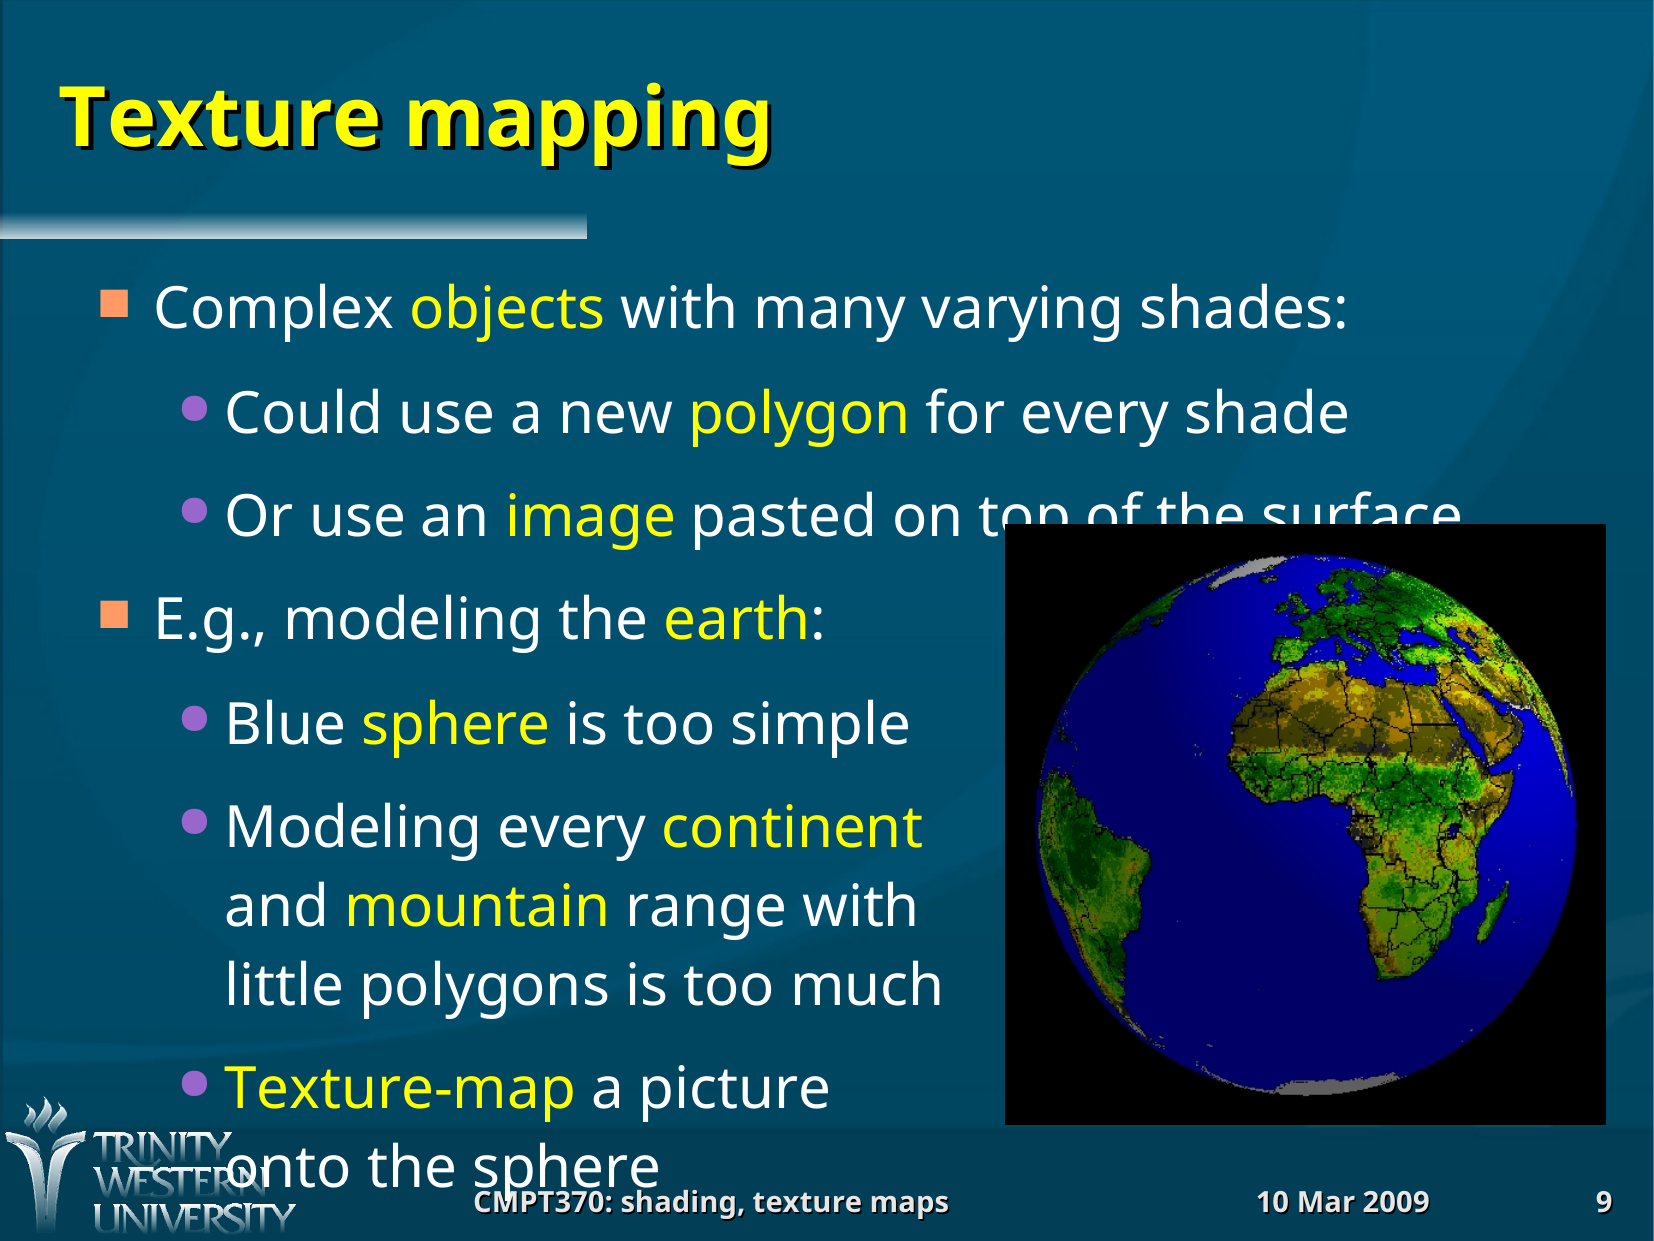

# Texture mapping
Complex objects with many varying shades:
Could use a new polygon for every shade
Or use an image pasted on top of the surface
E.g., modeling the earth:
Blue sphere is too simple
Modeling every continent
and mountain range with
little polygons is too much
Texture-map a picture
onto the sphere
CMPT370: shading, texture maps
10 Mar 2009
9